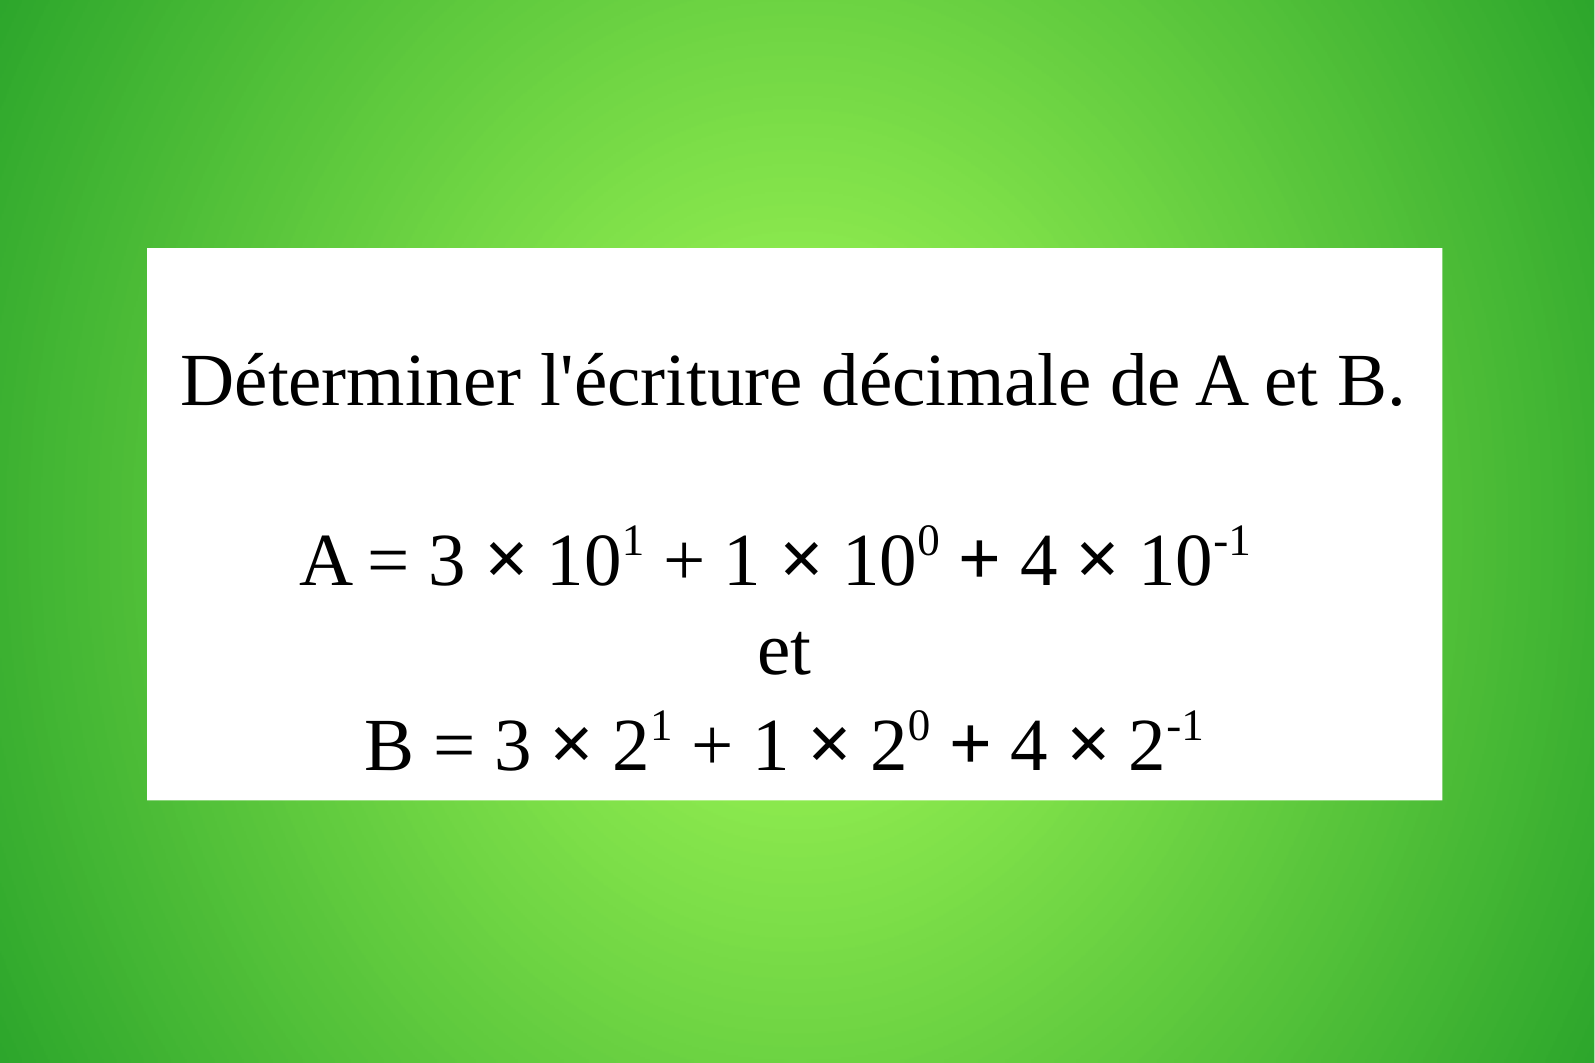

Déterminer l'écriture décimale de A et B.
A = 3 × 101 + 1 × 100 + 4 × 10-1
et
 B = 3 × 21 + 1 × 20 + 4 × 2-1